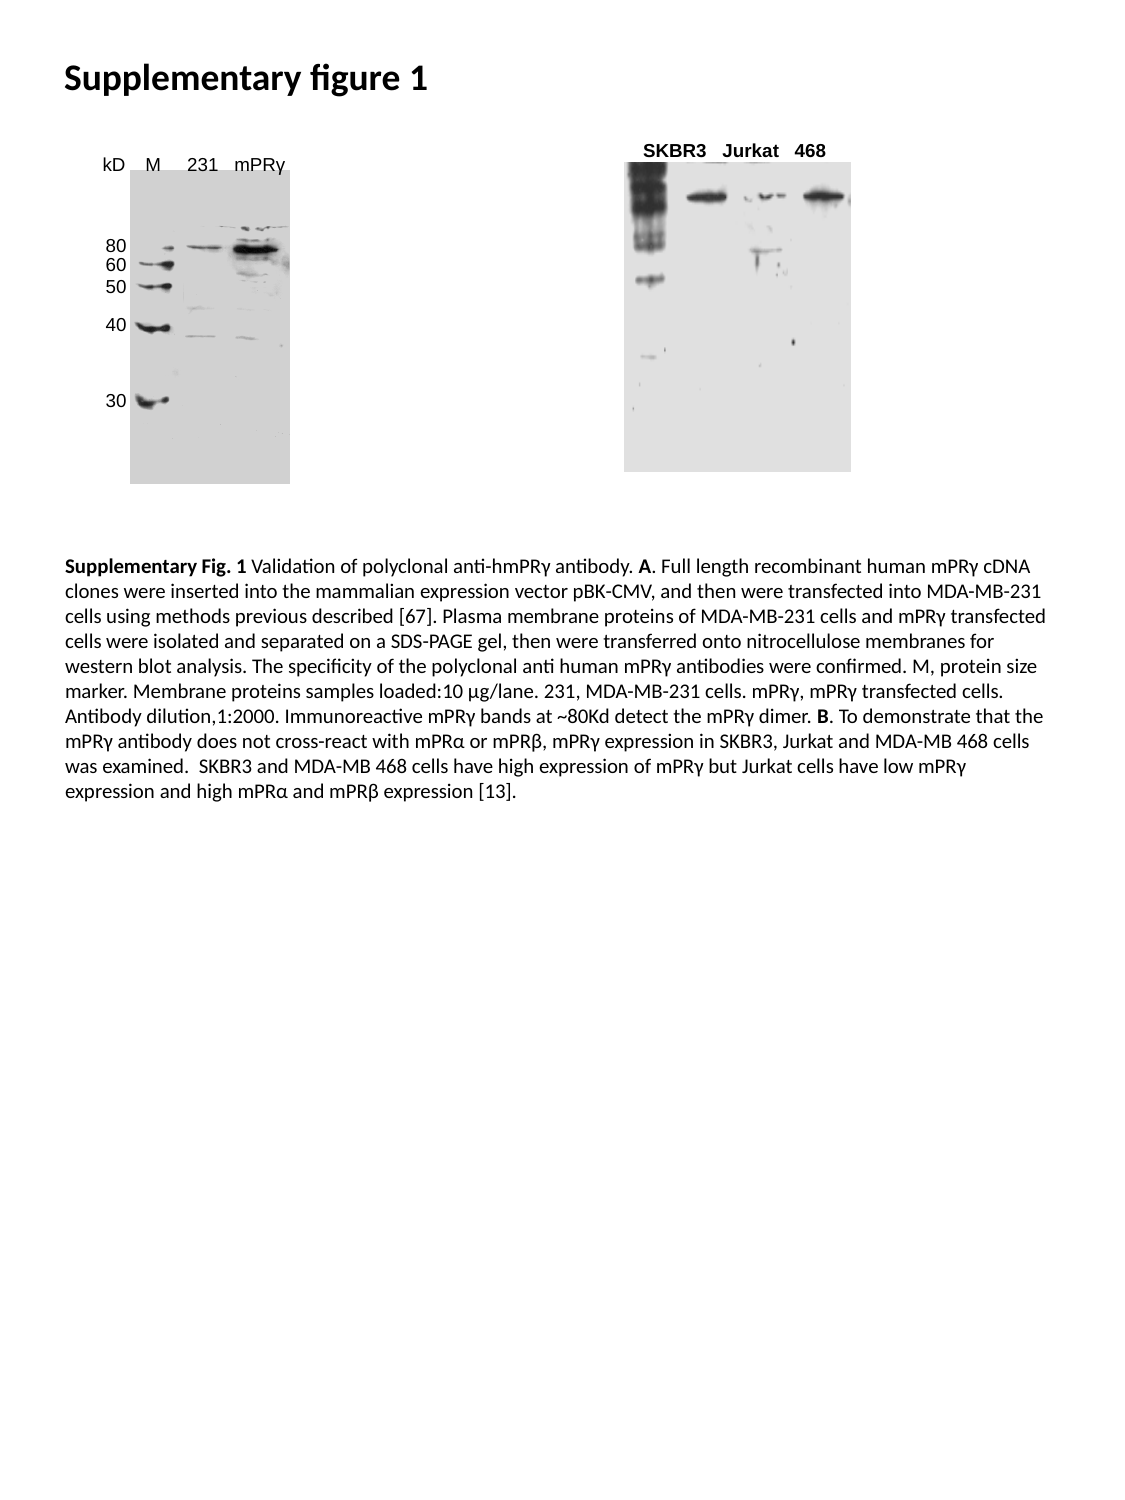

Supplementary figure 1
SKBR3 Jurkat 468
kD
M 231 mPRγ
80
60
50
40
30
Supplementary Fig. 1 Validation of polyclonal anti-hmPRγ antibody. A. Full length recombinant human mPRγ cDNA clones were inserted into the mammalian expression vector pBK-CMV, and then were transfected into MDA-MB-231 cells using methods previous described [67]. Plasma membrane proteins of MDA-MB-231 cells and mPRγ transfected cells were isolated and separated on a SDS-PAGE gel, then were transferred onto nitrocellulose membranes for western blot analysis. The specificity of the polyclonal anti human mPRγ antibodies were confirmed. M, protein size marker. Membrane proteins samples loaded:10 µg/lane. 231, MDA-MB-231 cells. mPRγ, mPRγ transfected cells. Antibody dilution,1:2000. Immunoreactive mPRγ bands at ~80Kd detect the mPRγ dimer. B. To demonstrate that the mPRγ antibody does not cross-react with mPRα or mPRβ, mPRγ expression in SKBR3, Jurkat and MDA-MB 468 cells was examined. SKBR3 and MDA-MB 468 cells have high expression of mPRγ but Jurkat cells have low mPRγ expression and high mPRα and mPRβ expression [13].